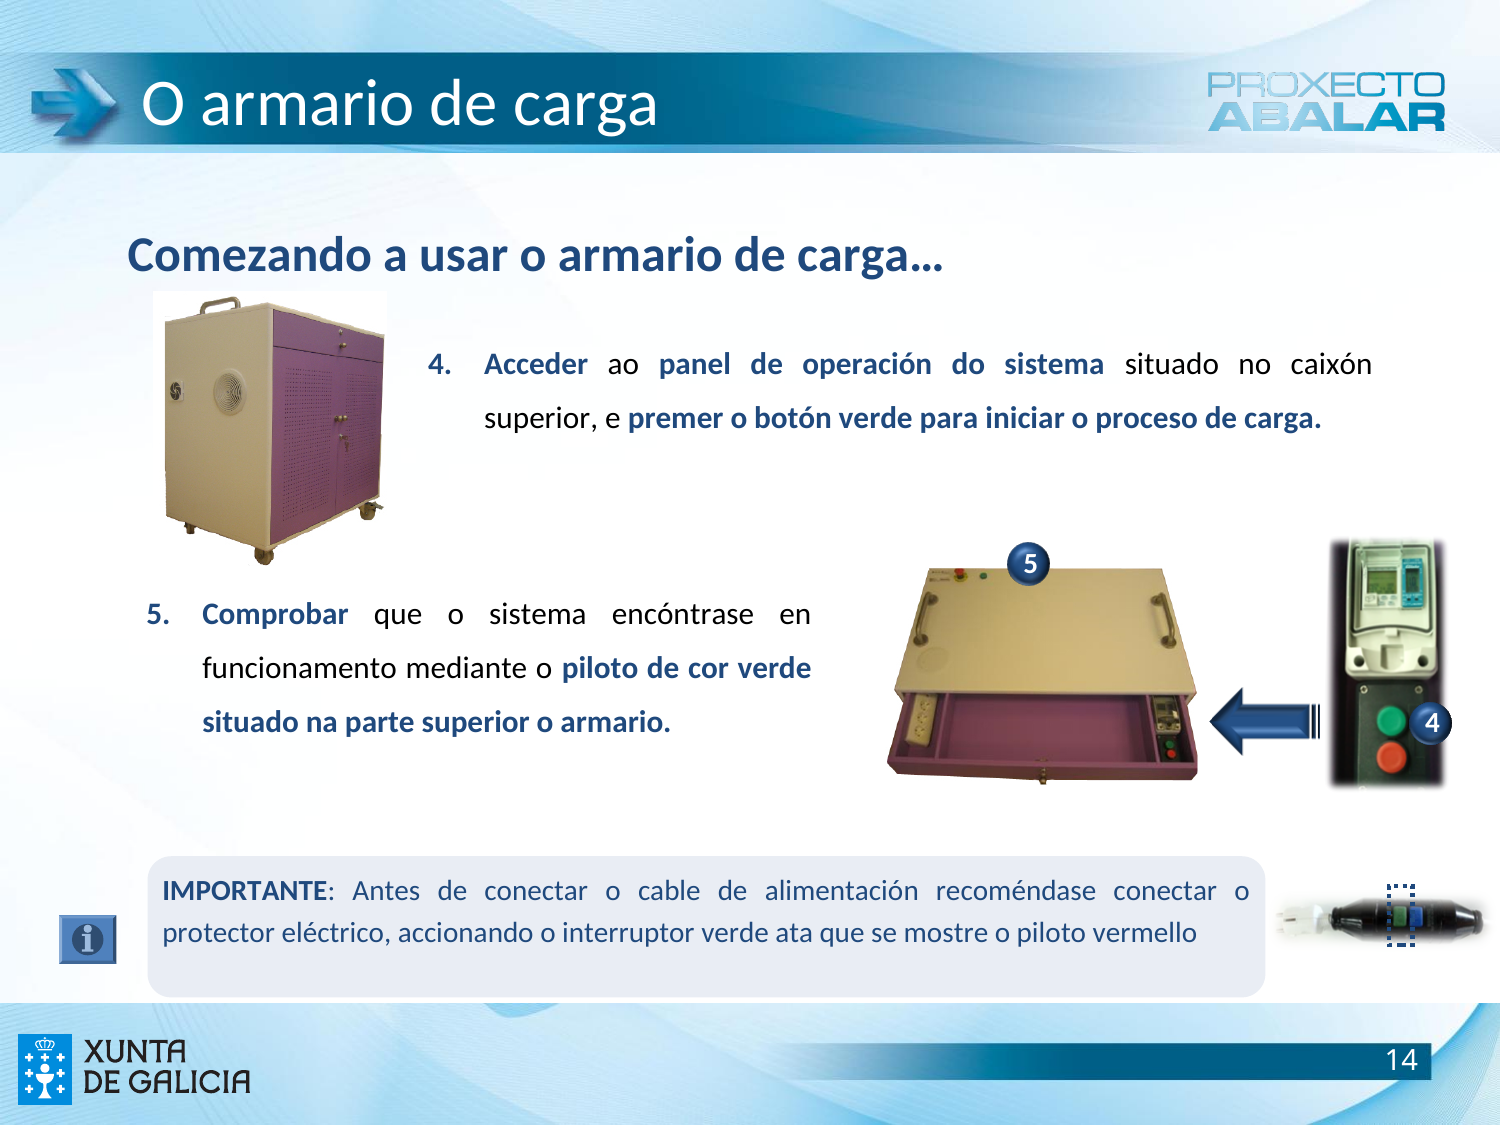

O armario de carga
Comezando a usar o armario de carga…
Acceder ao panel de operación do sistema situado no caixón superior, e premer o botón verde para iniciar o proceso de carga.
Comprobar que o sistema encóntrase en funcionamento mediante o piloto de cor verde situado na parte superior o armario.
5
4
IMPORTANTE: Antes de conectar o cable de alimentación recoméndase conectar o protector eléctrico, accionando o interruptor verde ata que se mostre o piloto vermello